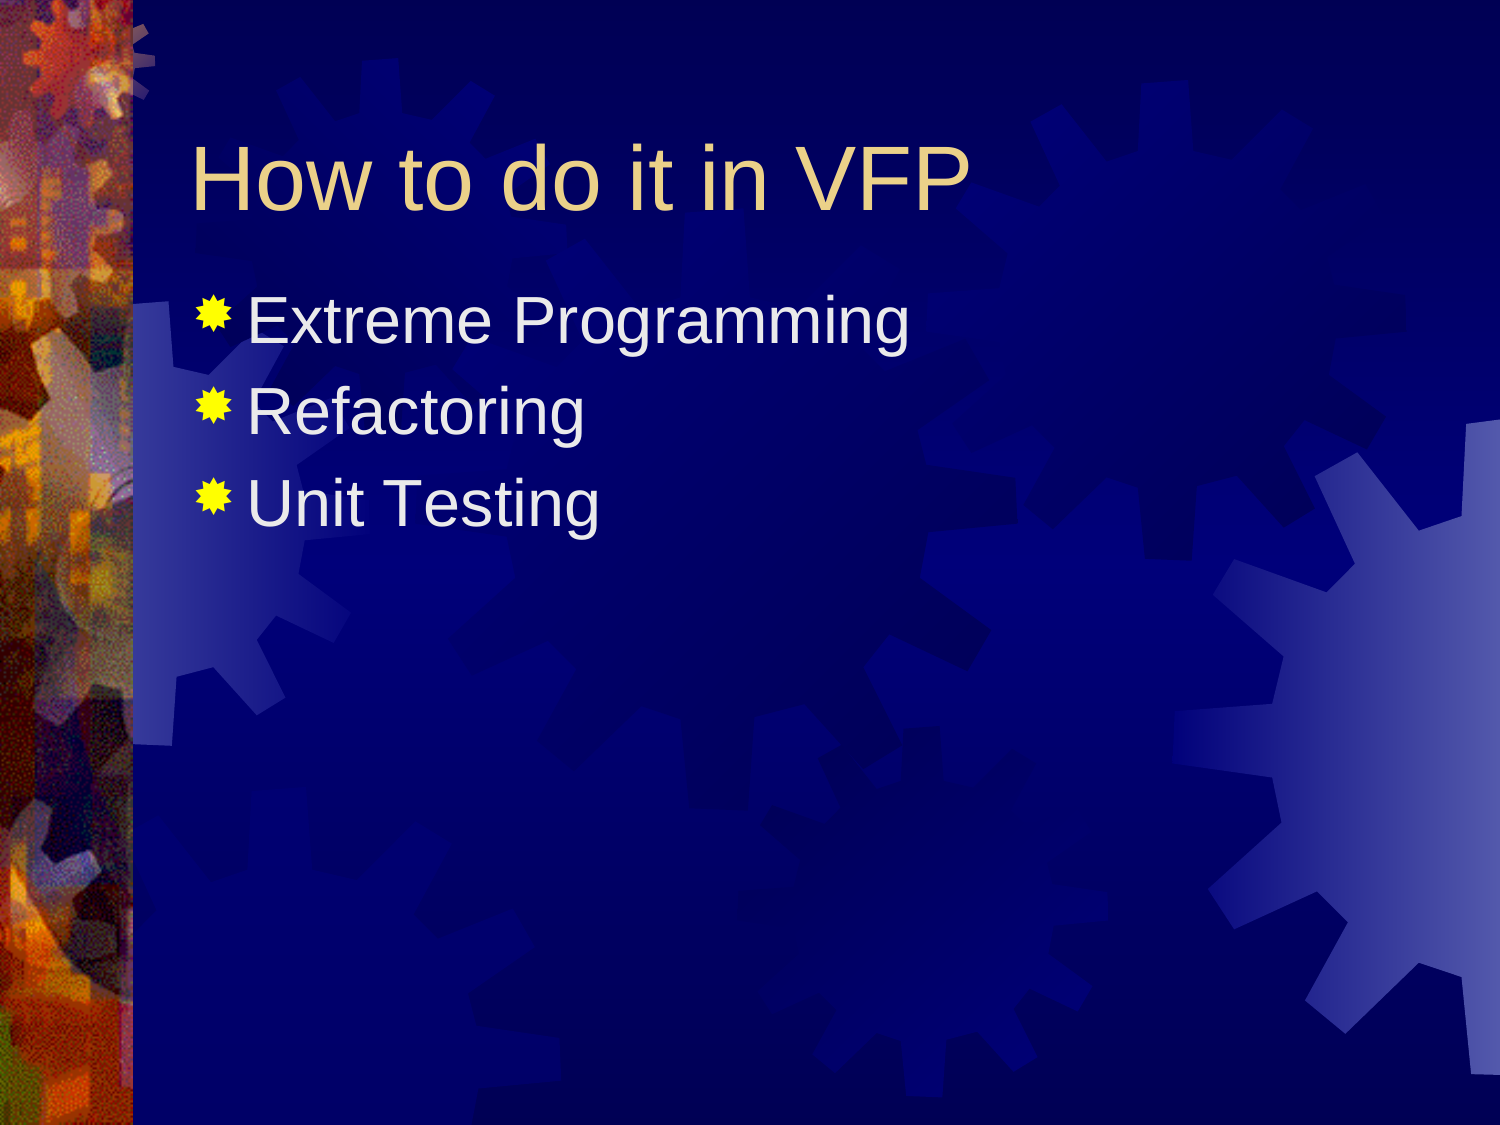

# How to do it in VFP
Extreme Programming
Refactoring
Unit Testing